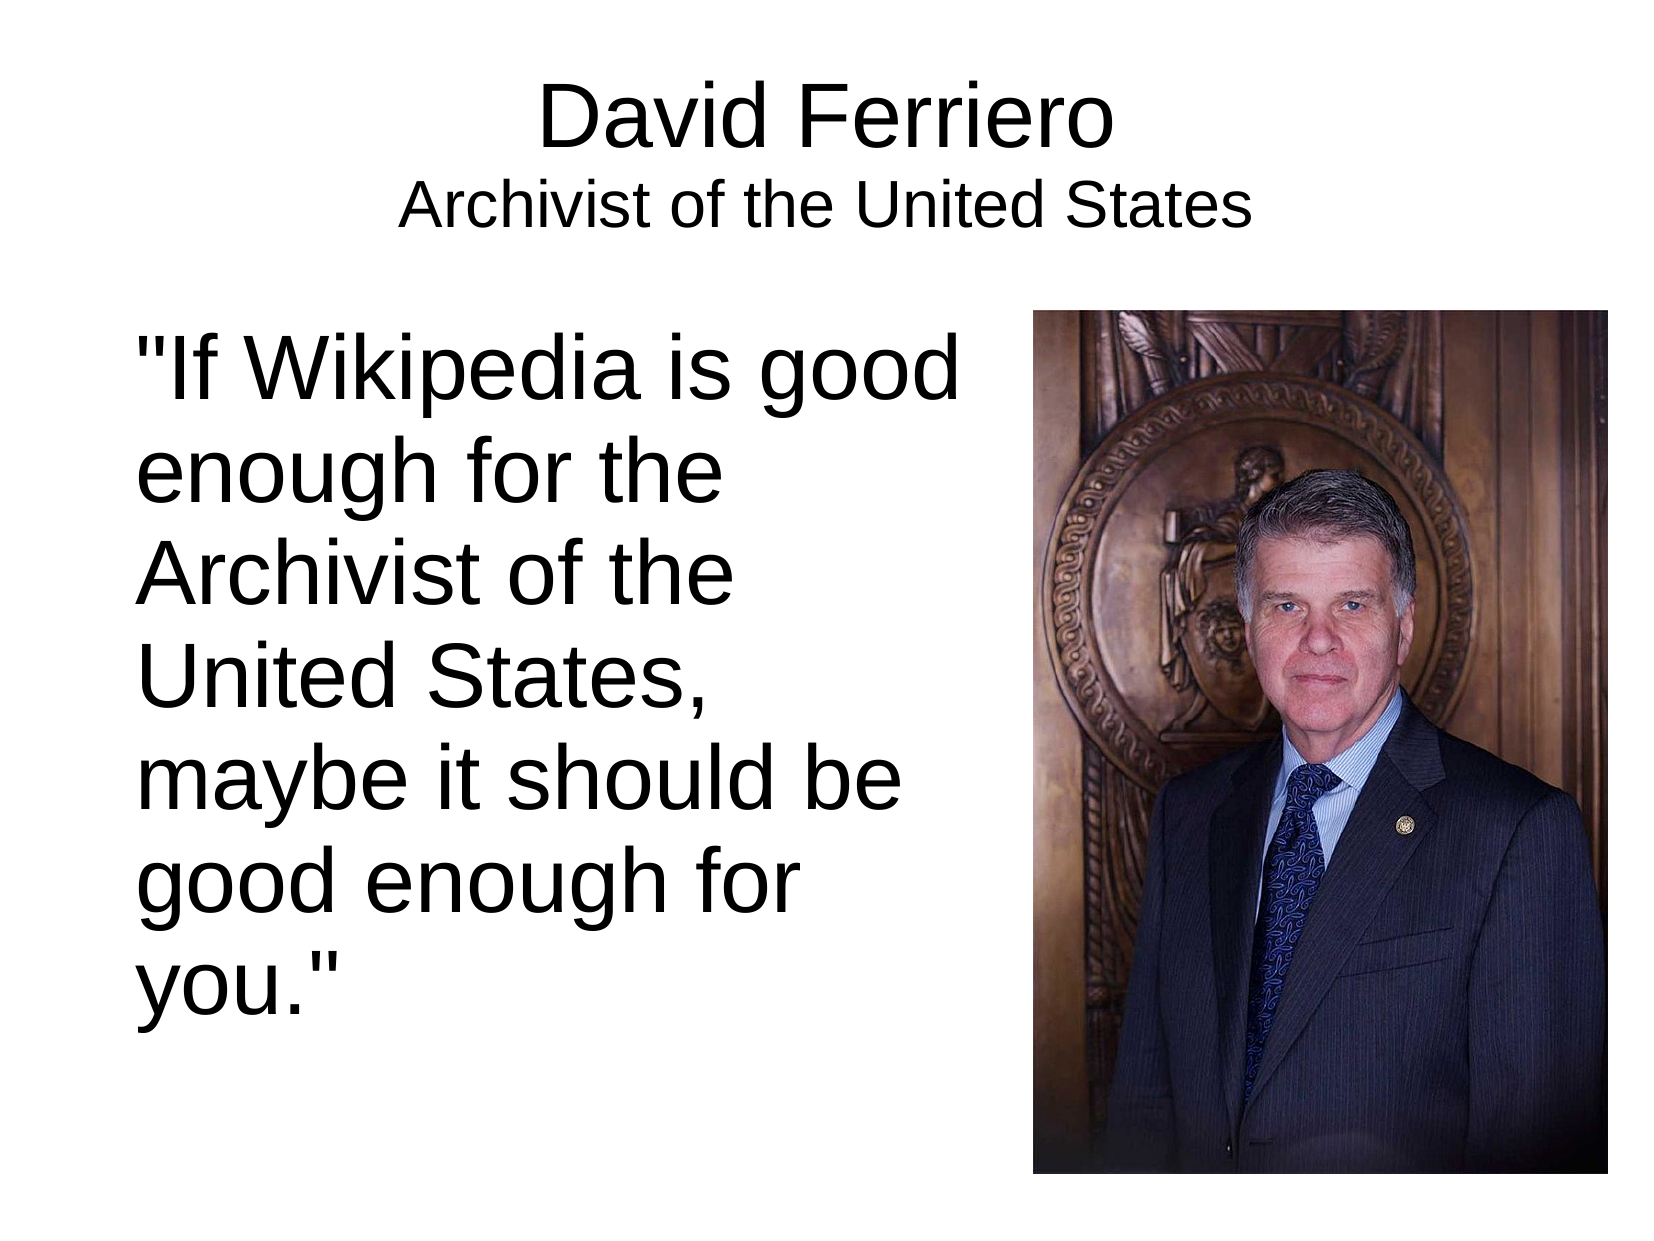

# David Ferriero Archivist of the United States
"If Wikipedia is good enough for the Archivist of the United States, maybe it should be good enough for you."